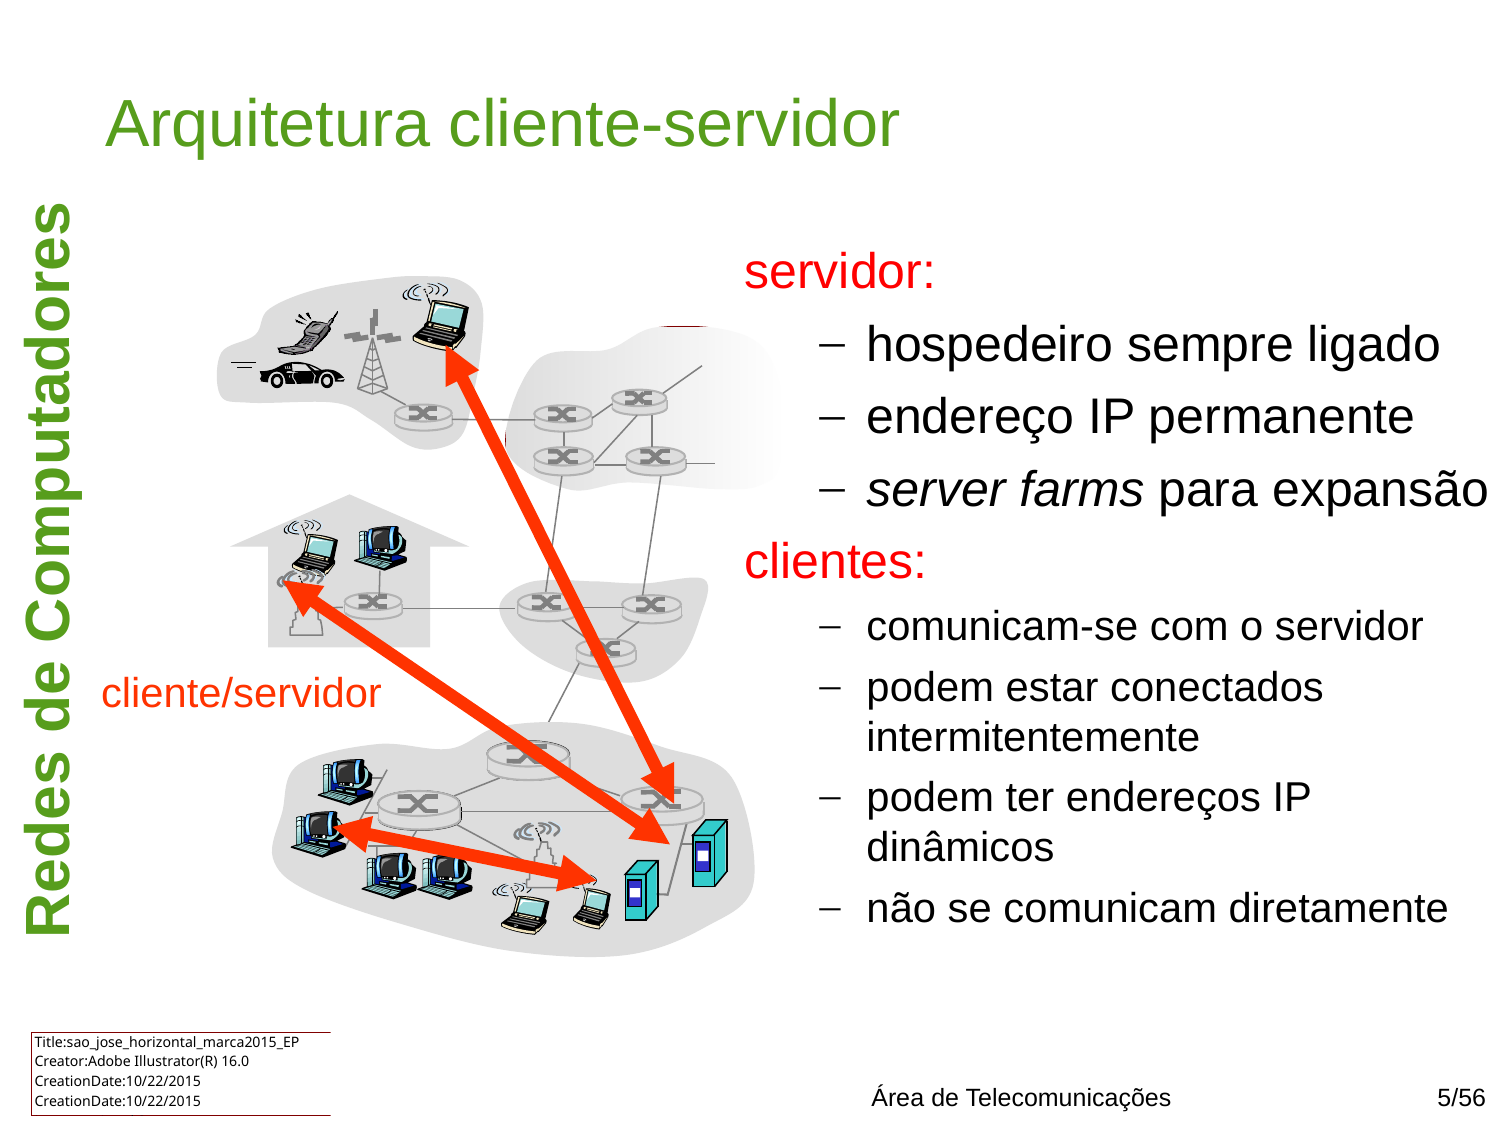

# Arquitetura cliente-servidor
servidor:
hospedeiro sempre ligado
endereço IP permanente
server farms para expansão
clientes:
comunicam-se com o servidor
podem estar conectados intermitentemente
podem ter endereços IP dinâmicos
não se comunicam diretamente
cliente/servidor